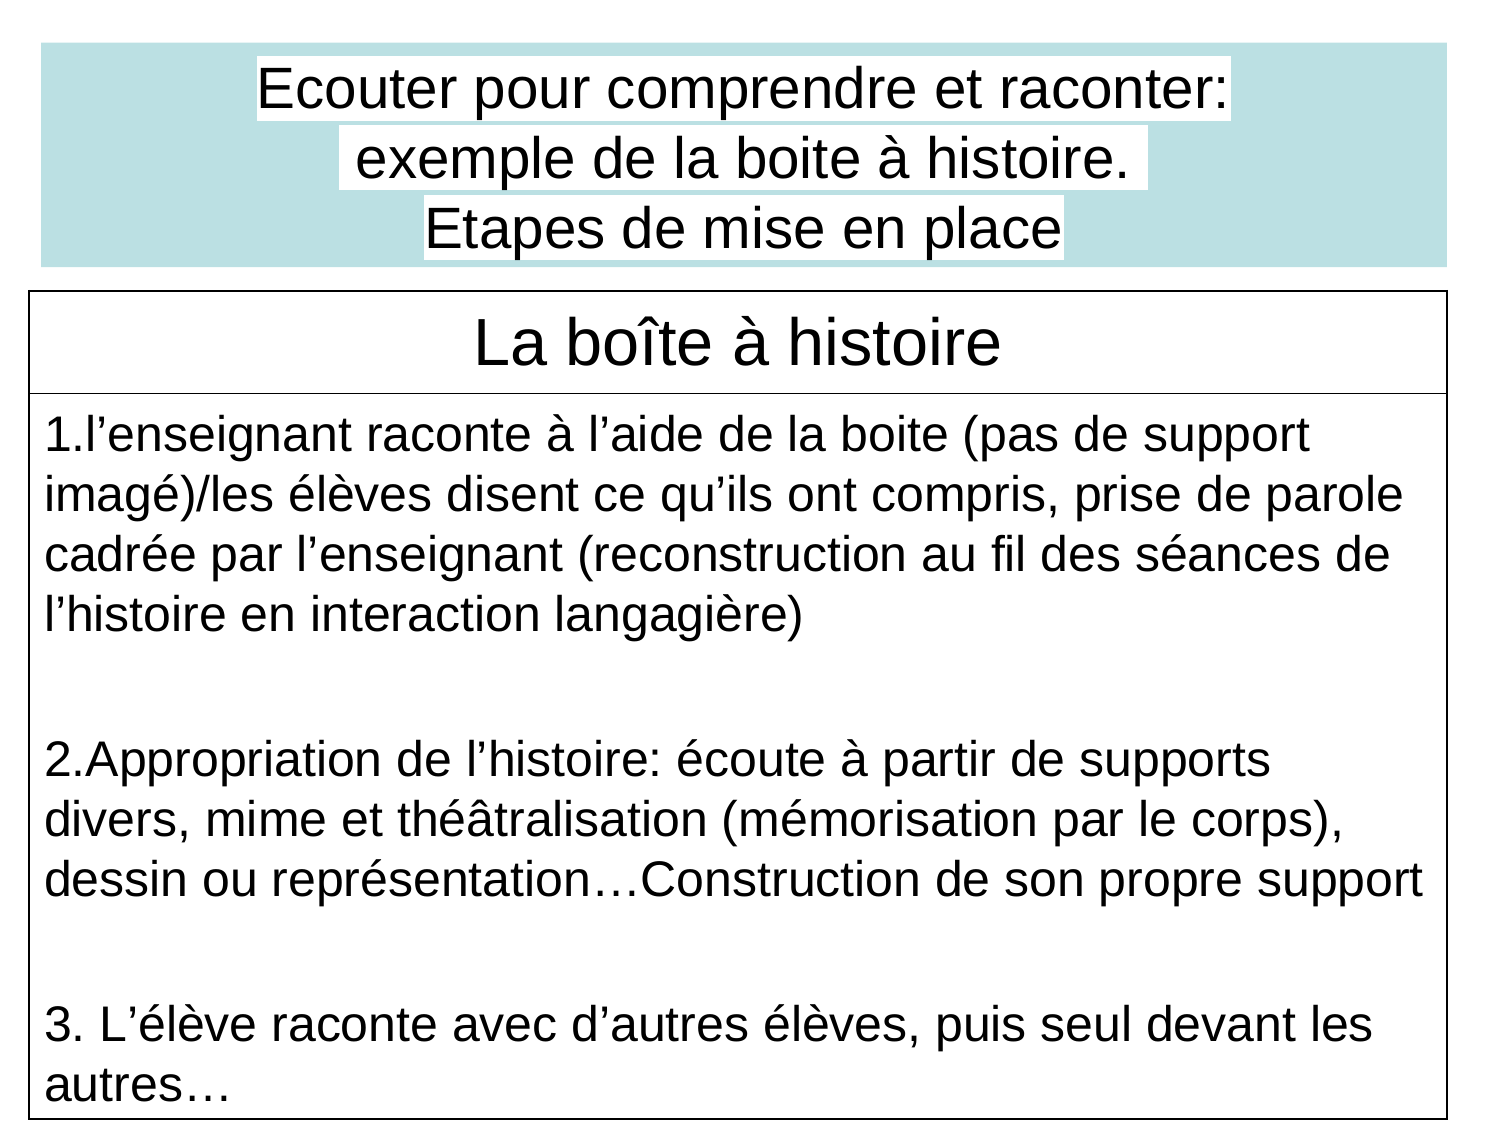

# Ecouter pour comprendre et raconter: exemple de la boite à histoire. Etapes de mise en place
| La boîte à histoire |
| --- |
| 1.l’enseignant raconte à l’aide de la boite (pas de support imagé)/les élèves disent ce qu’ils ont compris, prise de parole cadrée par l’enseignant (reconstruction au fil des séances de l’histoire en interaction langagière) 2.Appropriation de l’histoire: écoute à partir de supports divers, mime et théâtralisation (mémorisation par le corps), dessin ou représentation…Construction de son propre support 3. L’élève raconte avec d’autres élèves, puis seul devant les autres… |